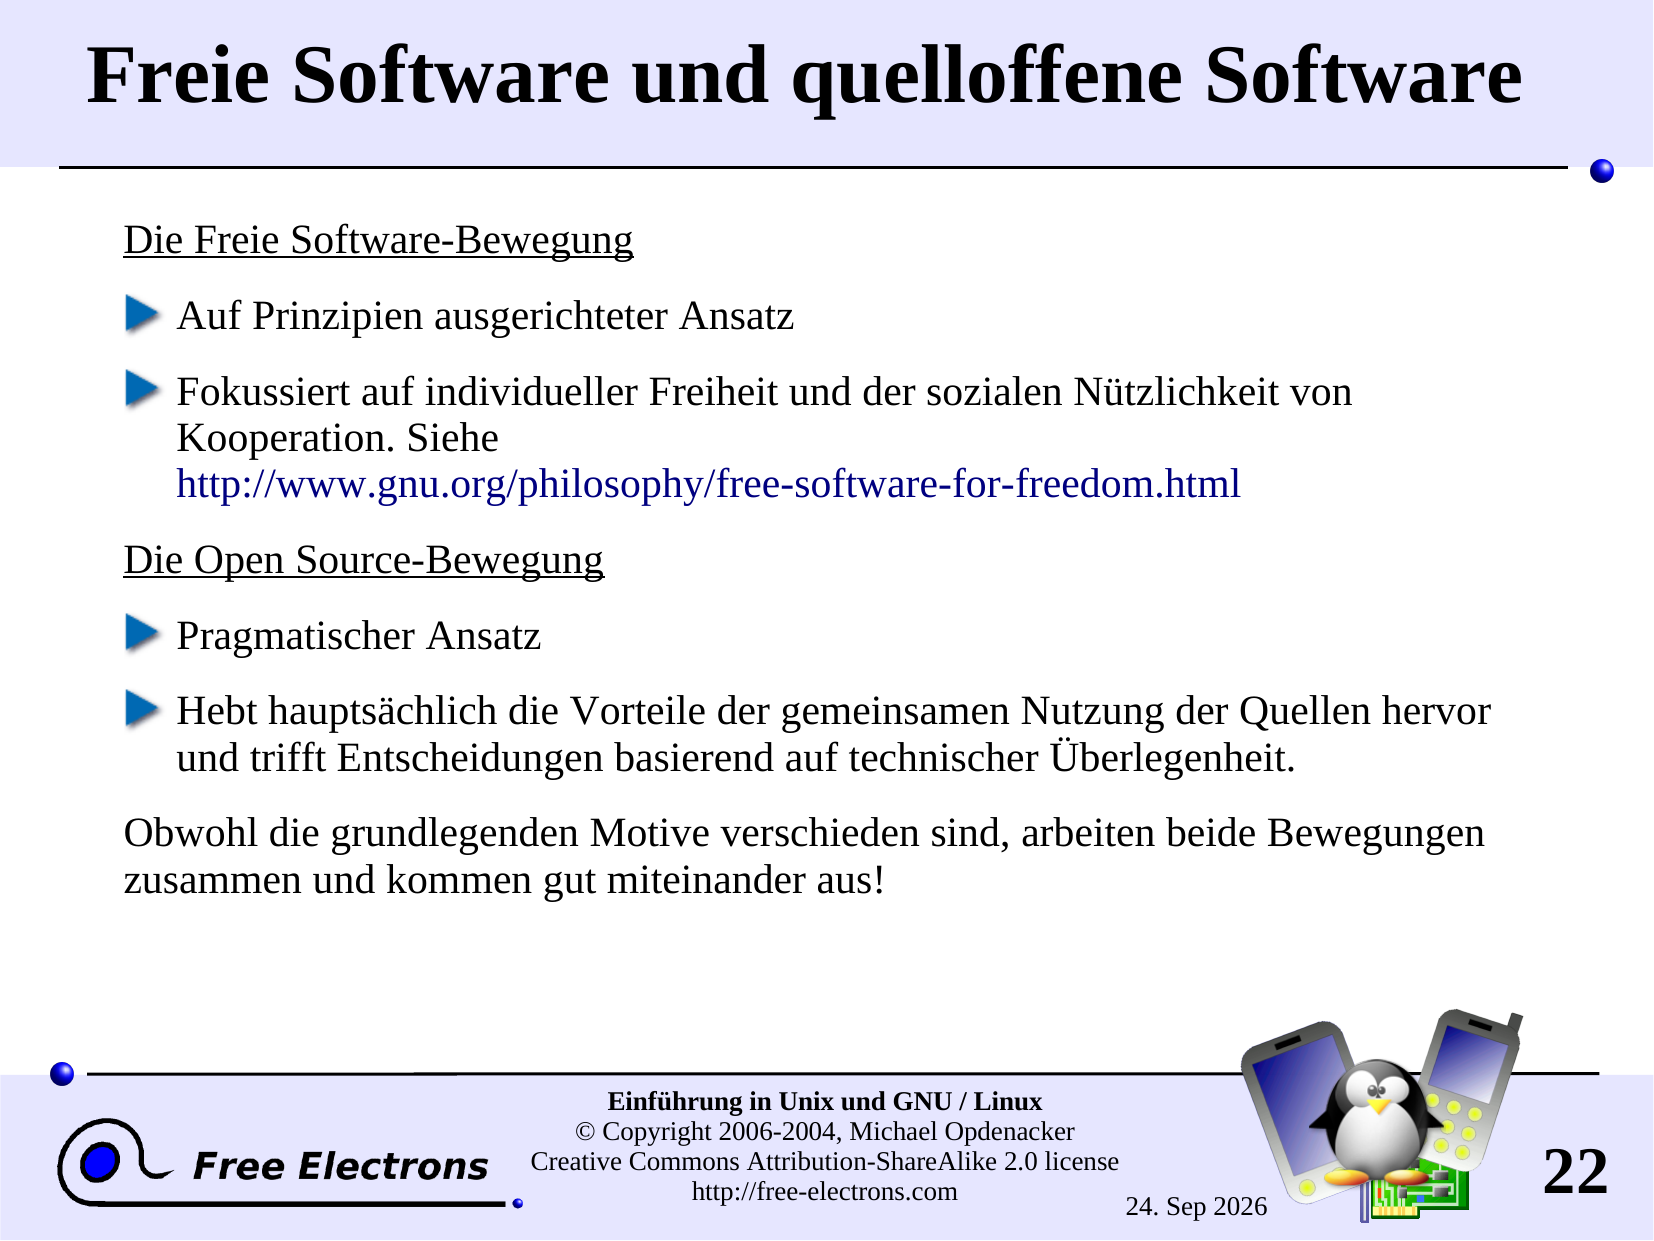

# Freie Software und quelloffene Software
Die Freie Software-Bewegung
Auf Prinzipien ausgerichteter Ansatz
Fokussiert auf individueller Freiheit und der sozialen Nützlichkeit von Kooperation. Siehe http://www.gnu.org/philosophy/free-software-for-freedom.html
Die Open Source-Bewegung
Pragmatischer Ansatz
Hebt hauptsächlich die Vorteile der gemeinsamen Nutzung der Quellen hervor und trifft Entscheidungen basierend auf technischer Überlegenheit.
Obwohl die grundlegenden Motive verschieden sind, arbeiten beide Bewegungen zusammen und kommen gut miteinander aus!